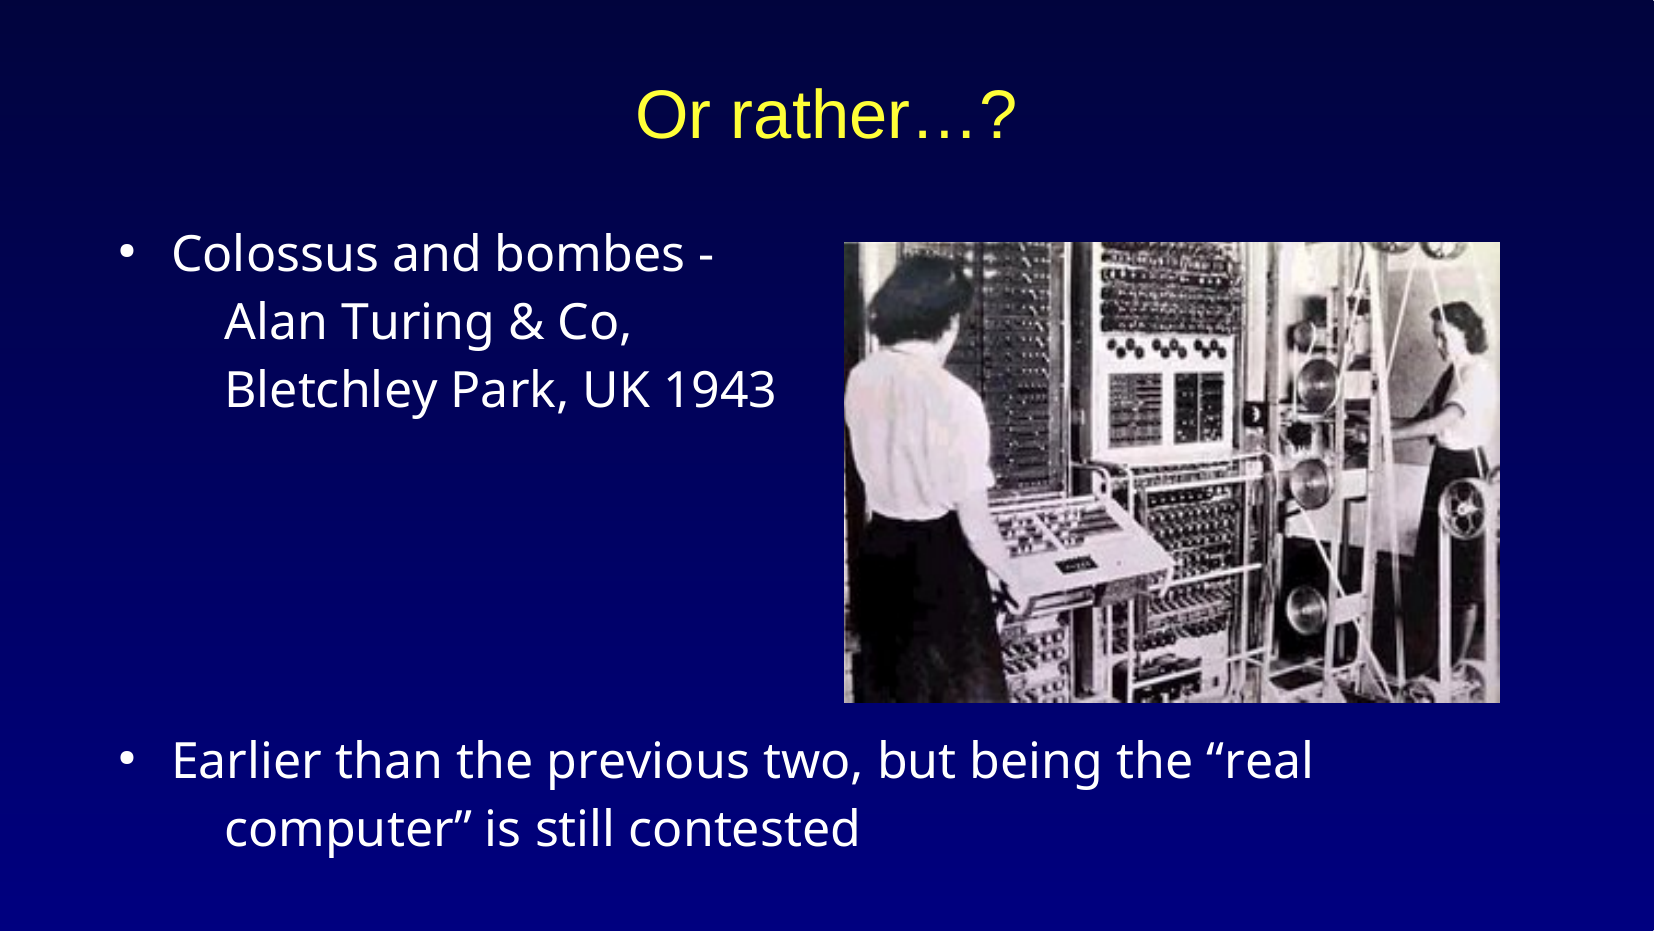

# Or rather…?
Colossus and bombes -
Alan Turing & Co,
Bletchley Park, UK 1943
Earlier than the previous two, but being the “real computer” is still contested